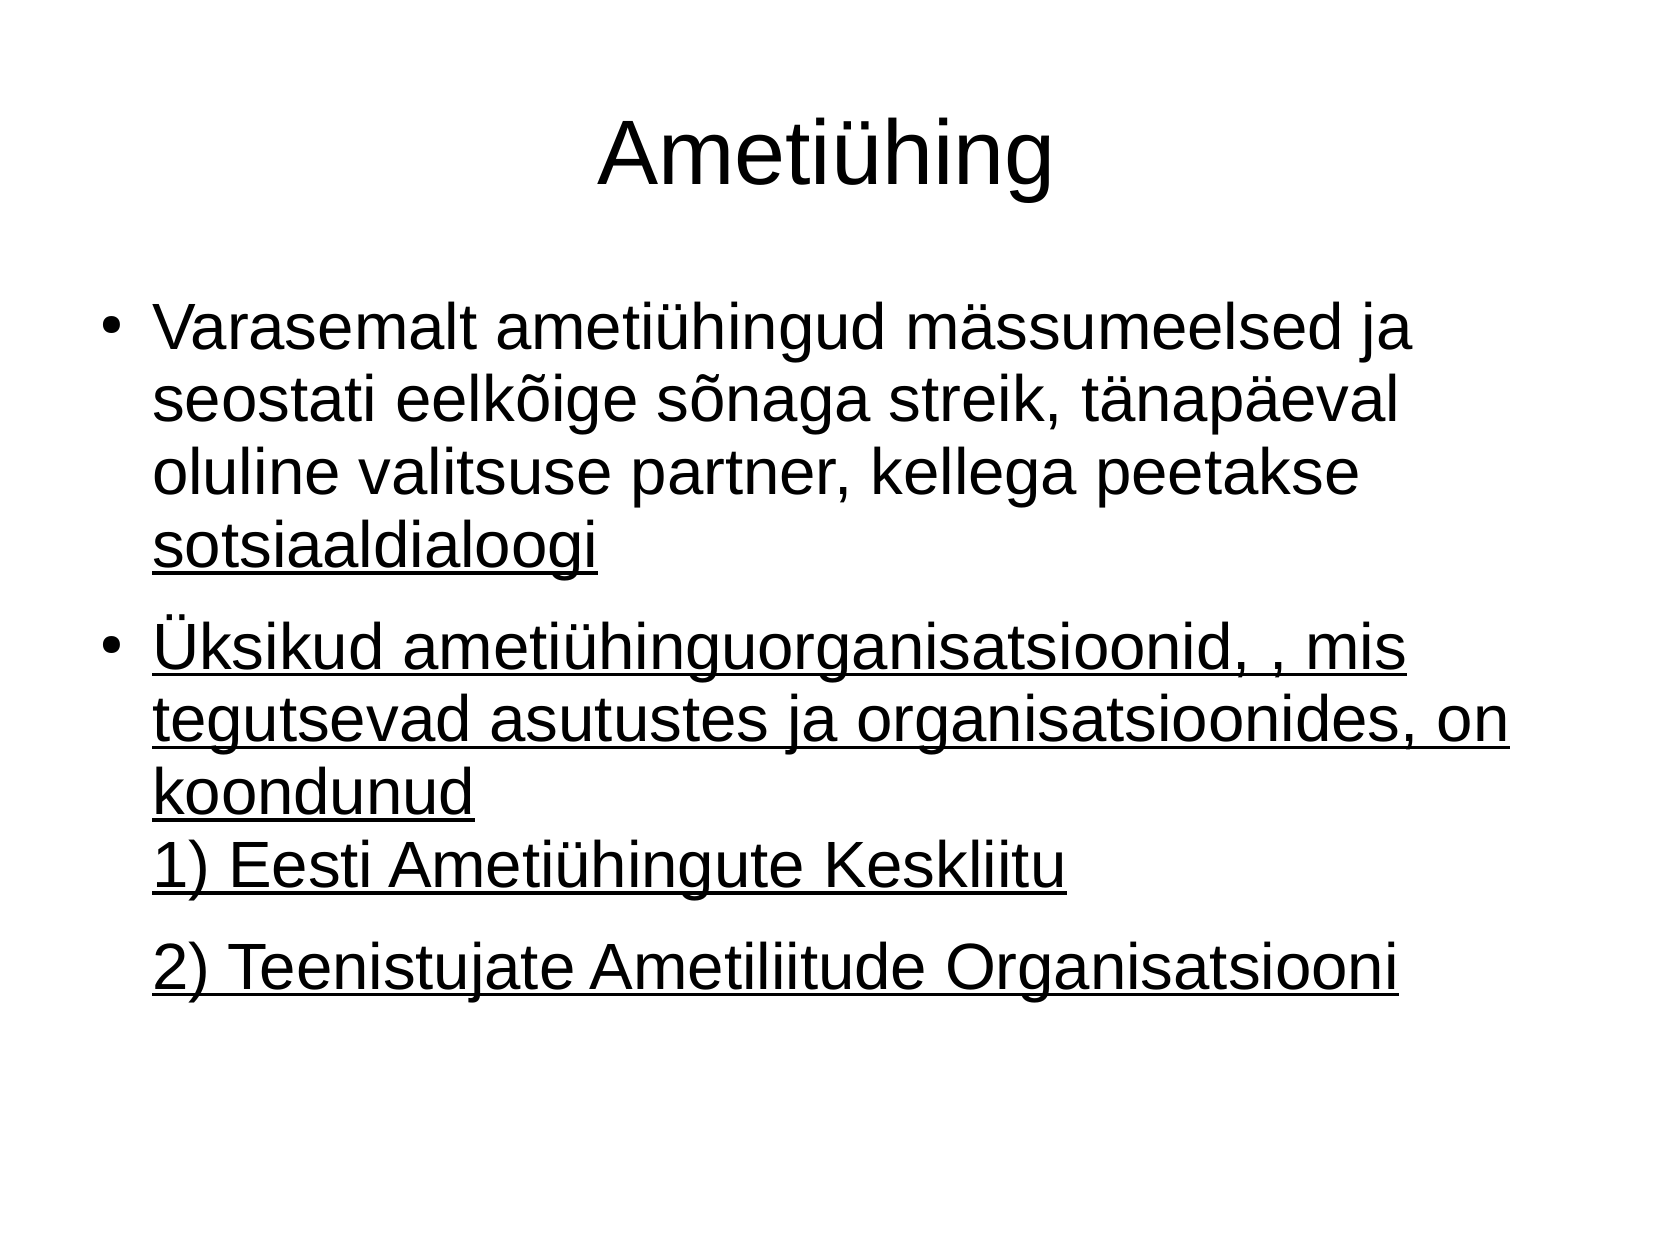

# Ametiühing
Varasemalt ametiühingud mässumeelsed ja seostati eelkõige sõnaga streik, tänapäeval oluline valitsuse partner, kellega peetakse sotsiaaldialoogi
Üksikud ametiühinguorganisatsioonid, , mis tegutsevad asutustes ja organisatsioonides, on koondunud
1) Eesti Ametiühingute Keskliitu
2) Teenistujate Ametiliitude Organisatsiooni